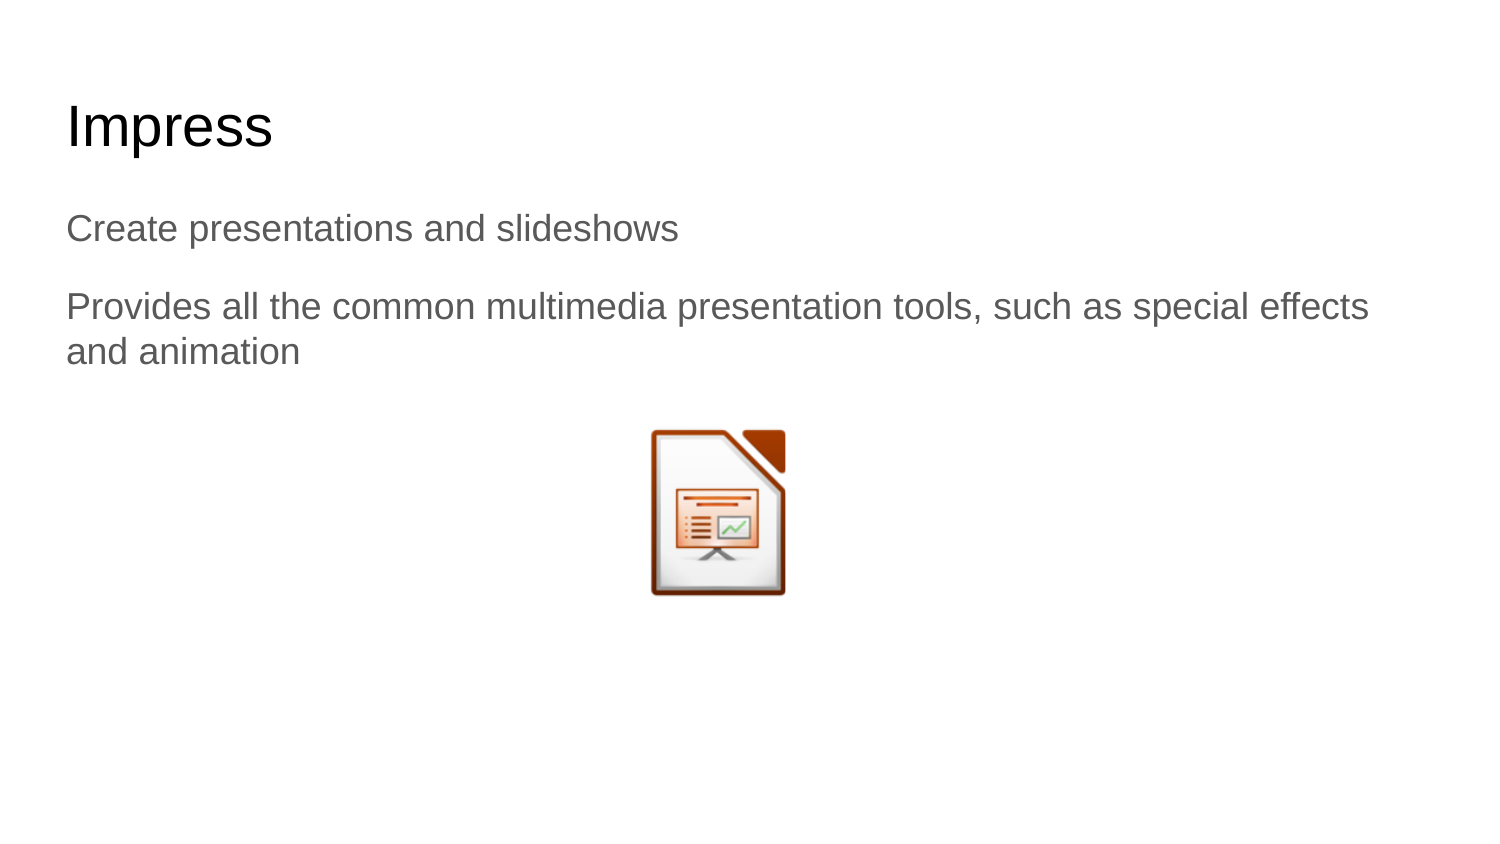

# Impress
Create presentations and slideshows
Provides all the common multimedia presentation tools, such as special effects and animation